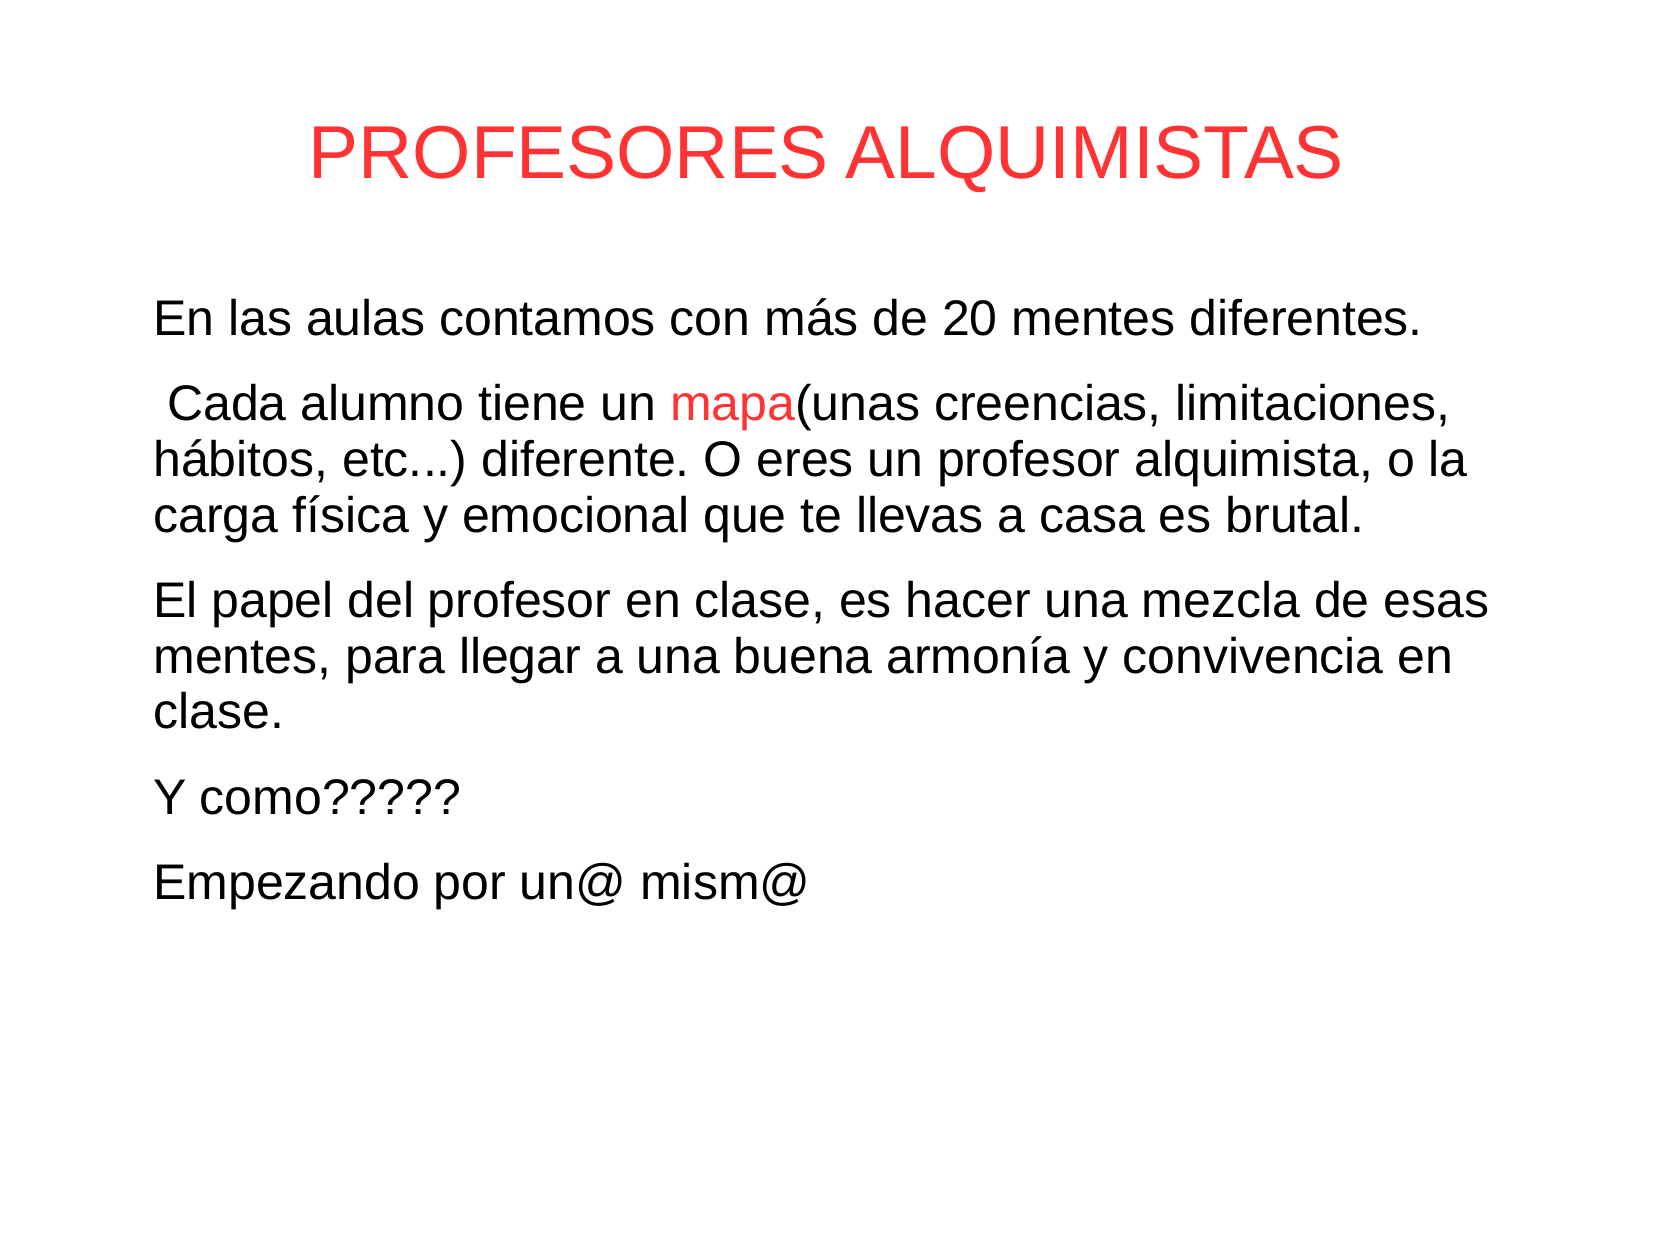

# PROFESORES ALQUIMISTAS
En las aulas contamos con más de 20 mentes diferentes.
 Cada alumno tiene un mapa(unas creencias, limitaciones, hábitos, etc...) diferente. O eres un profesor alquimista, o la carga física y emocional que te llevas a casa es brutal.
El papel del profesor en clase, es hacer una mezcla de esas mentes, para llegar a una buena armonía y convivencia en clase.
Y como?????
Empezando por un@ mism@